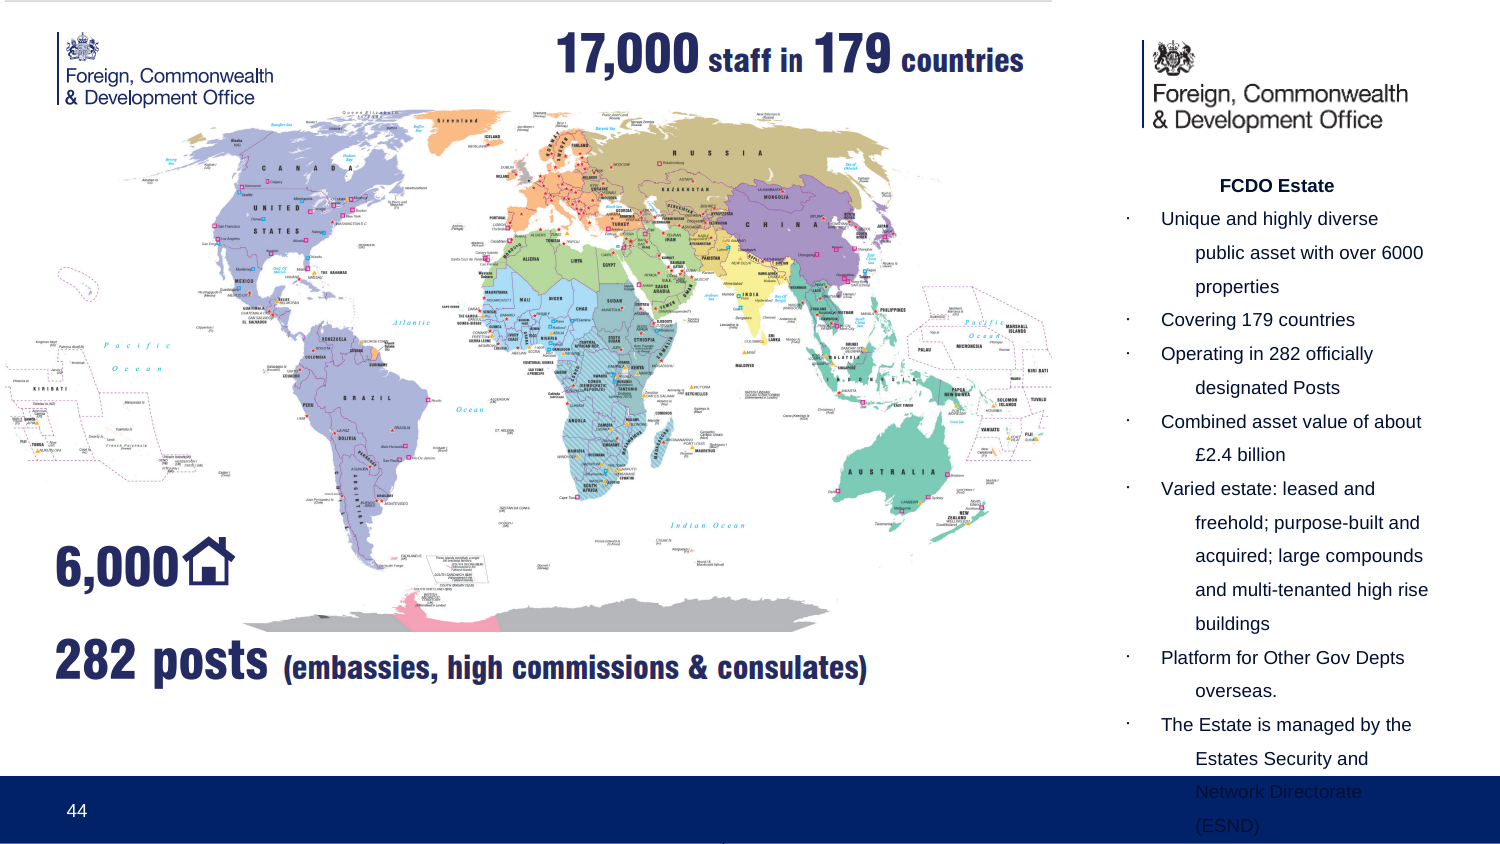

FCDO Estate
Unique and highly diverse public asset with over 6000 properties
Covering 179 countries
Operating in 282 officially designated Posts
Combined asset value of about £2.4 billion
Varied estate: leased and freehold; purpose-built and acquired; large compounds and multi-tenanted high rise buildings
Platform for Other Gov Depts overseas.
The Estate is managed by the Estates Security and Network Directorate (ESND)